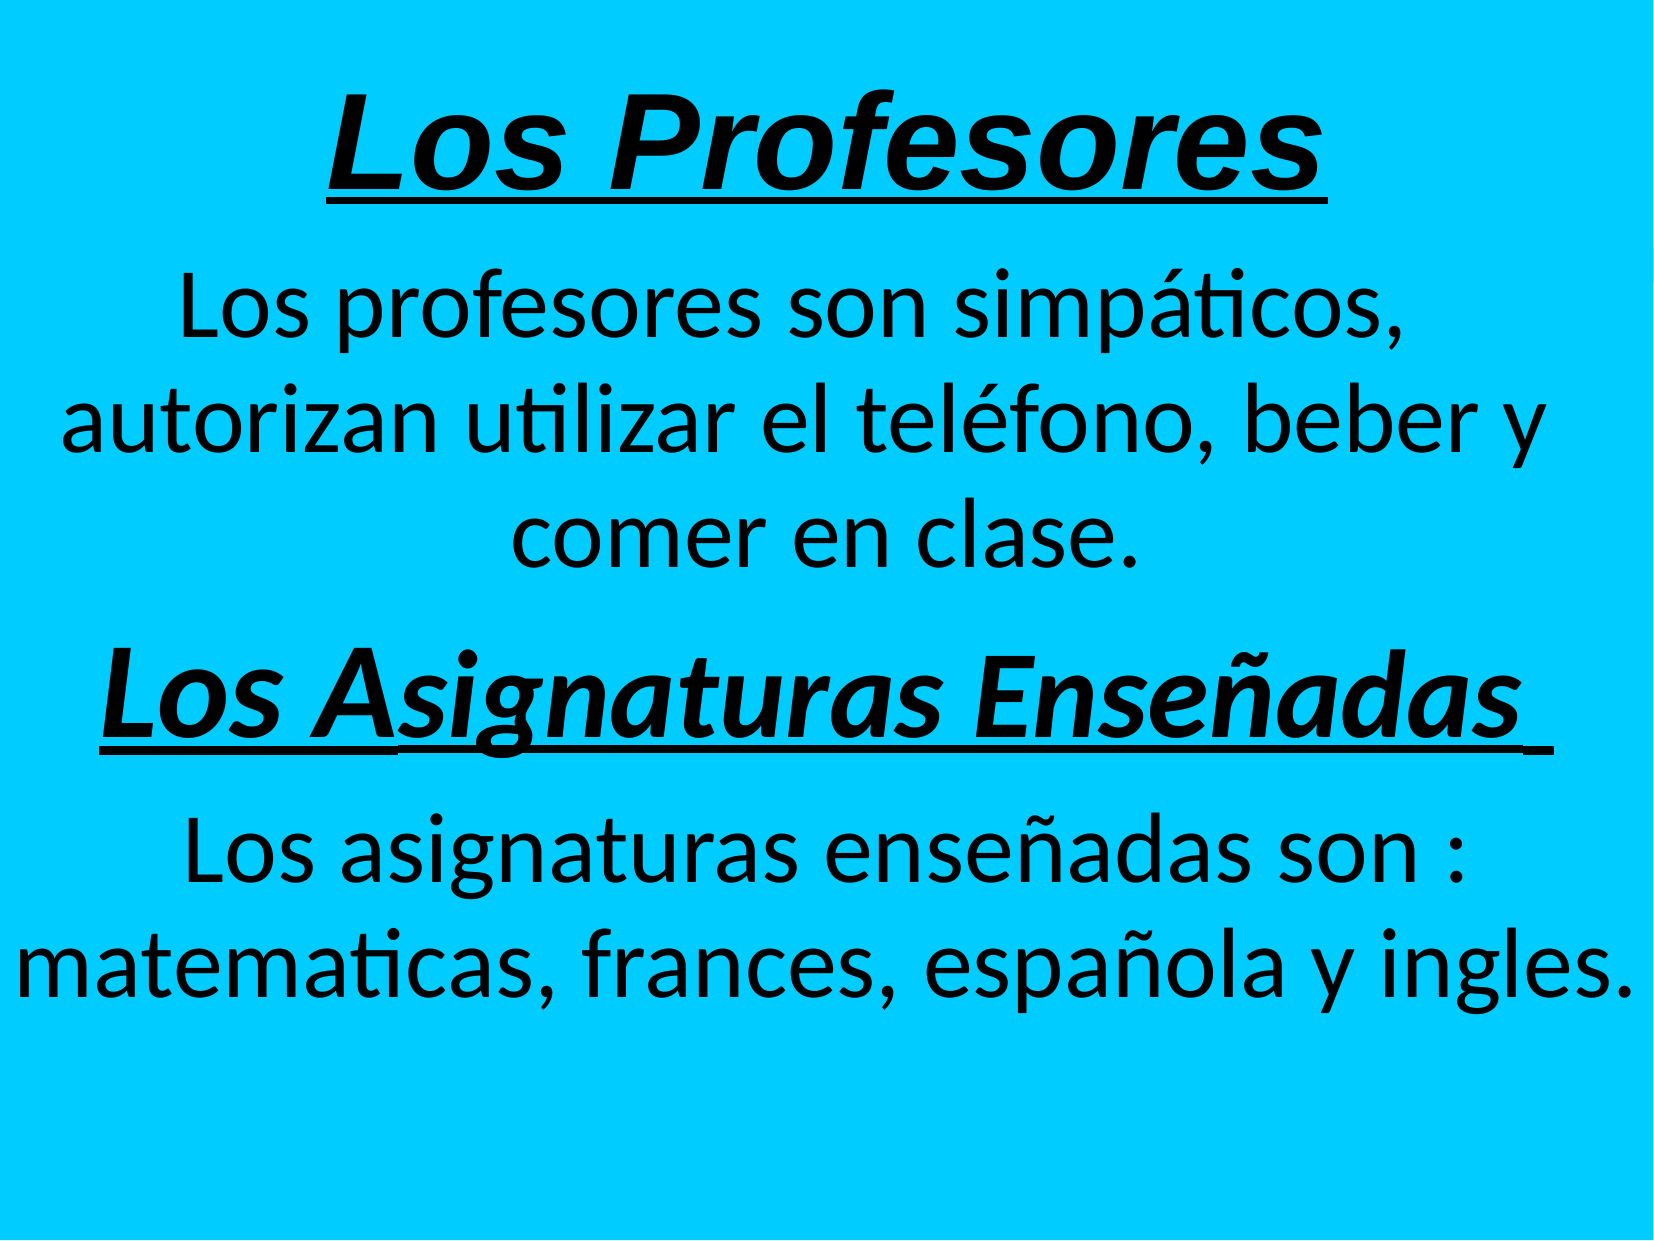

# Los Profesores
 Los profesores son simpáticos, autorizan utilizar el teléfono, beber y comer en clase.
Los Asignaturas Enseñadas
Los asignaturas enseñadas son : matematicas, frances, española y ingles.